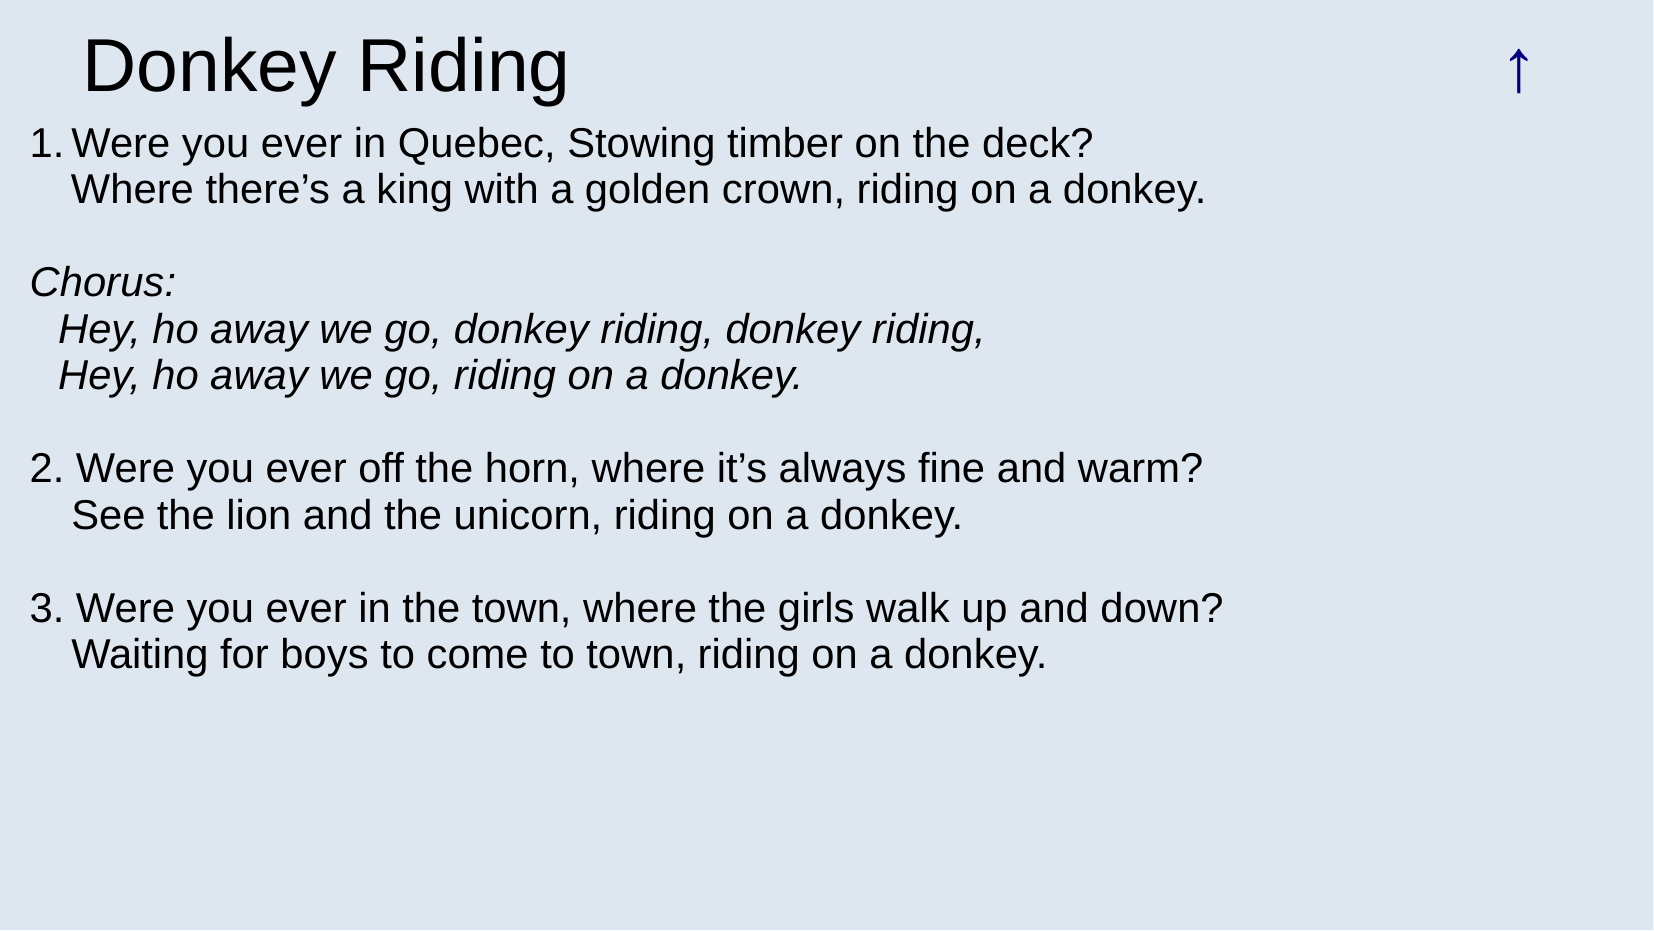

# Donkey Riding	↑
1.	Were you ever in Quebec, Stowing timber on the deck?
	Where there’s a king with a golden crown, riding on a donkey.
Chorus:
	Hey, ho away we go, donkey riding, donkey riding,
	Hey, ho away we go, riding on a donkey.
2. Were you ever off the horn, where it’s always fine and warm?
		See the lion and the unicorn, riding on a donkey.
3. Were you ever in the town, where the girls walk up and down?
	Waiting for boys to come to town, riding on a donkey.